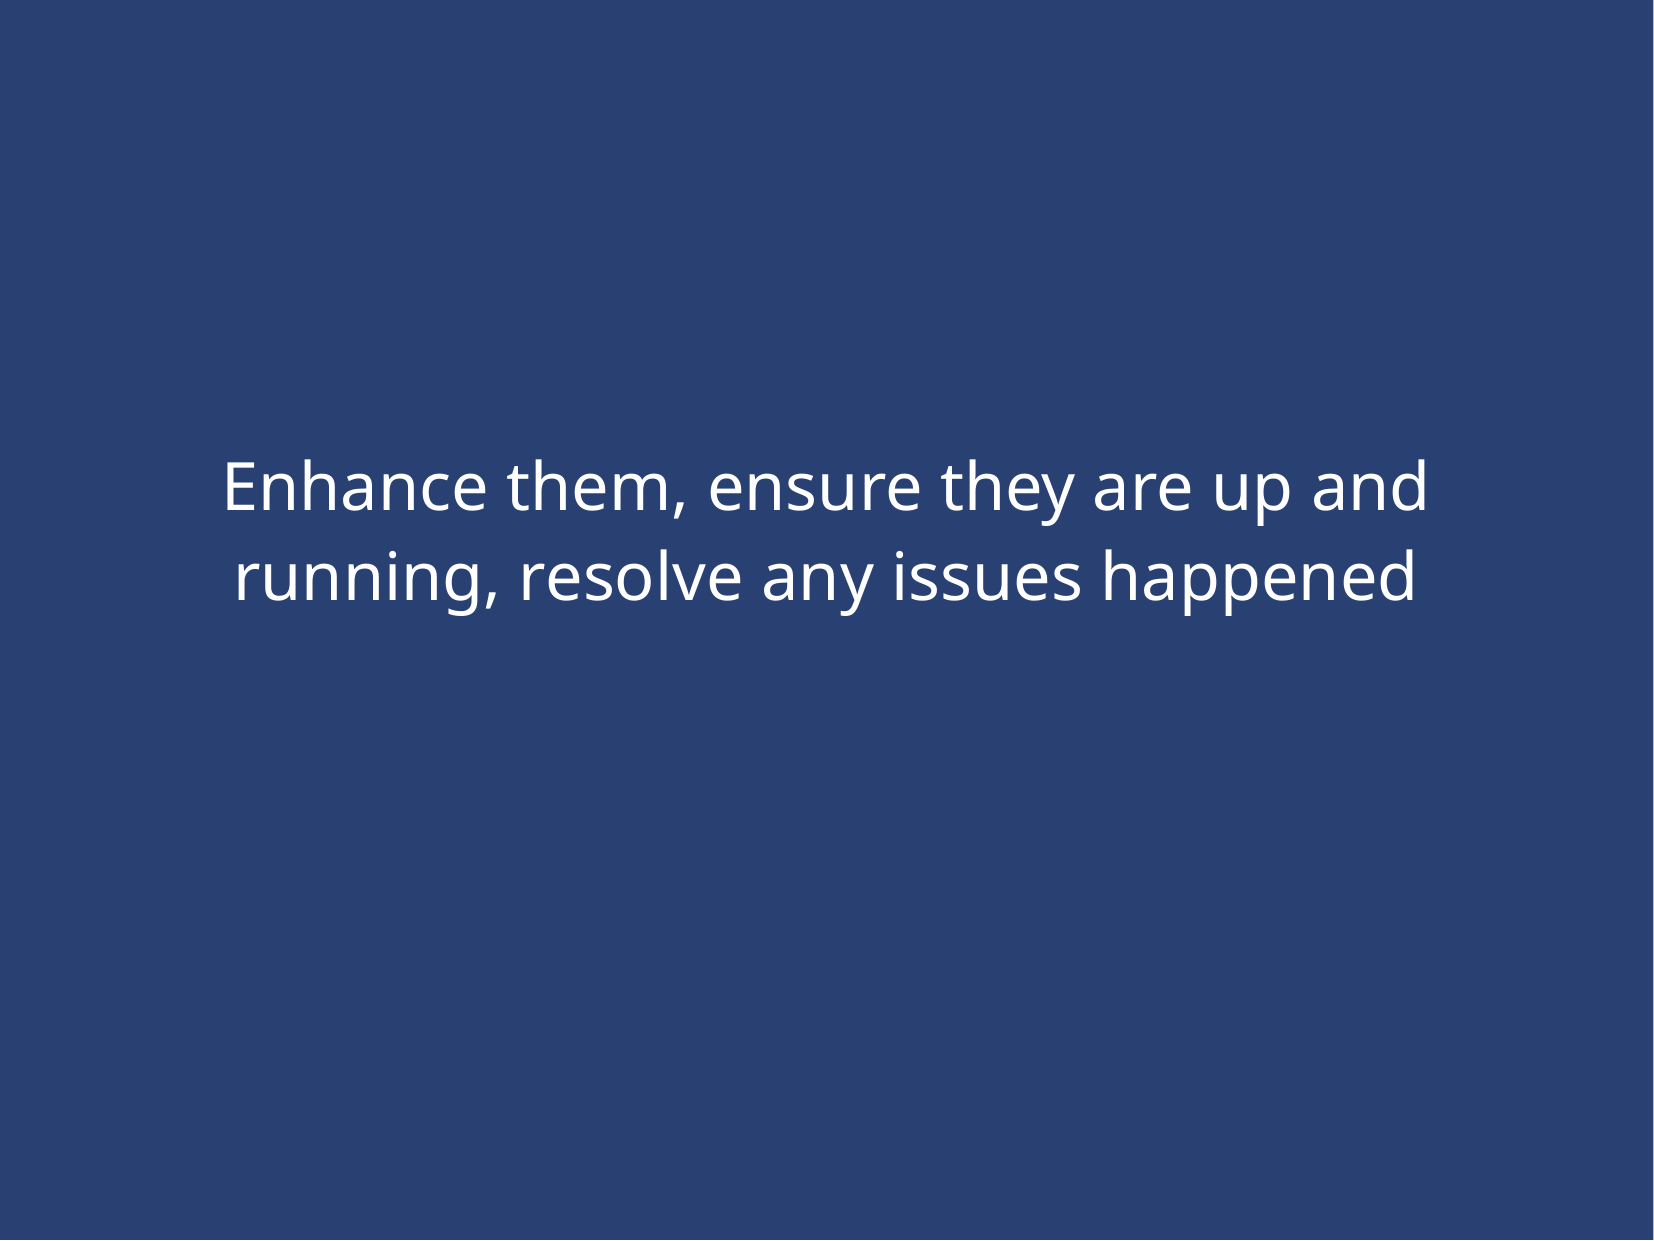

# Enhance them, ensure they are up and running, resolve any issues happened